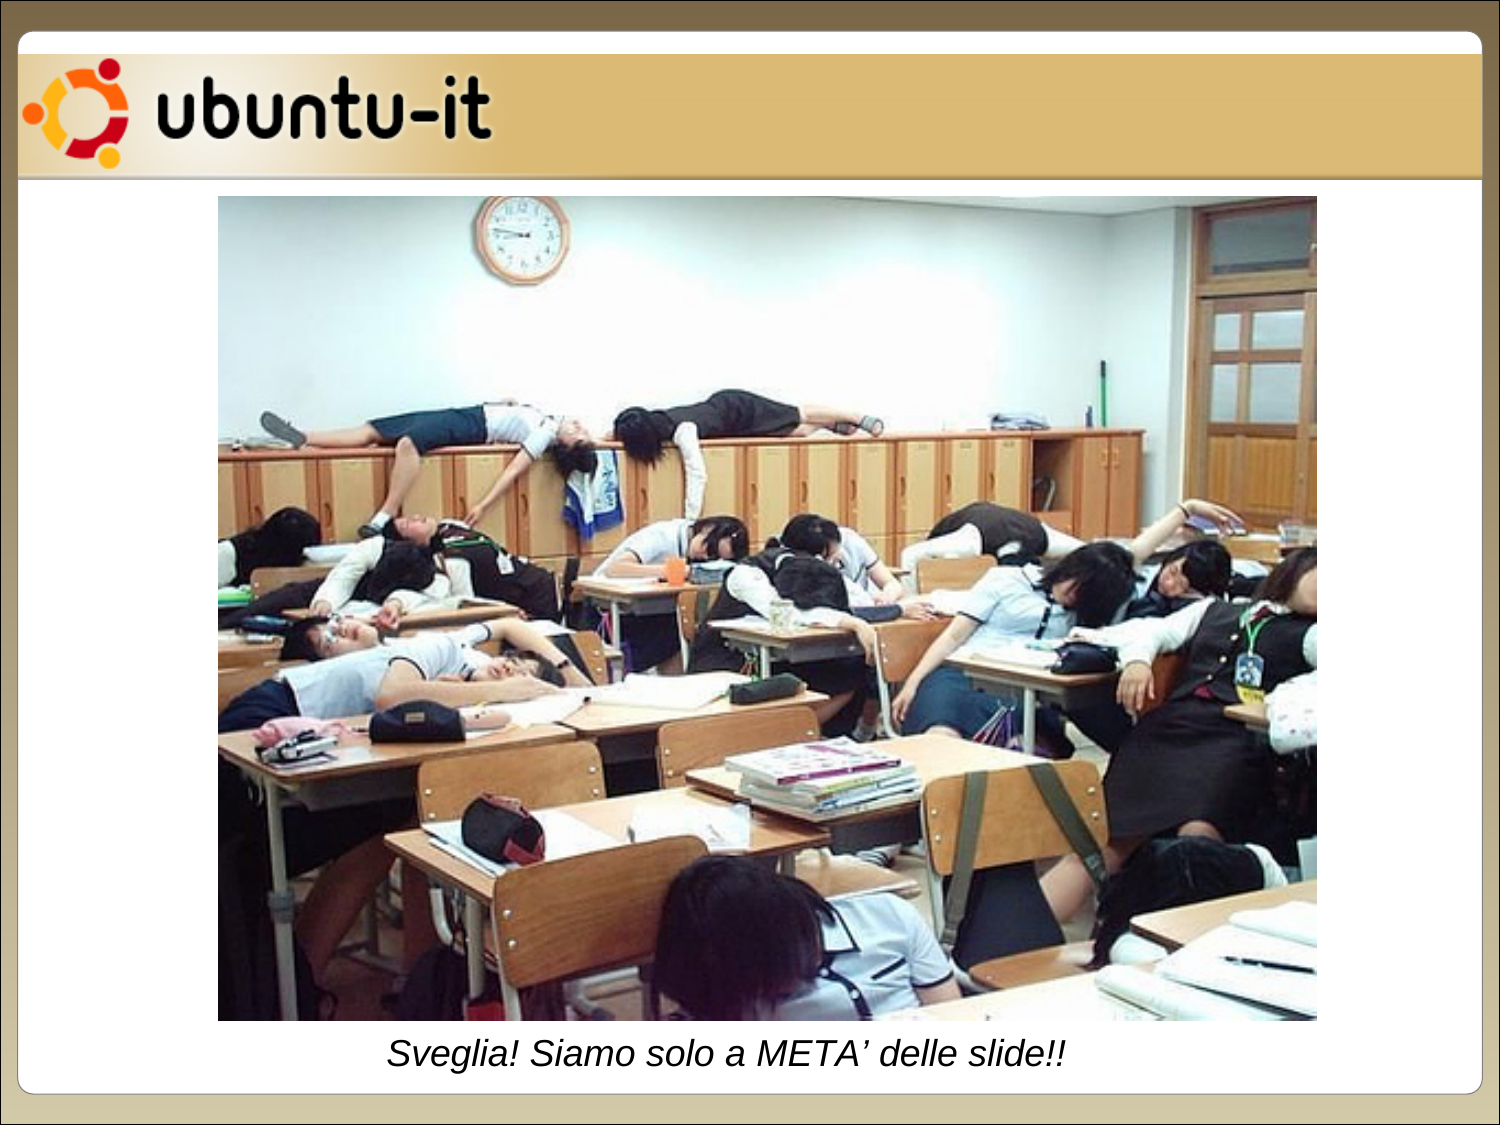

# Sveglia! Siamo solo a META’ delle slide!!